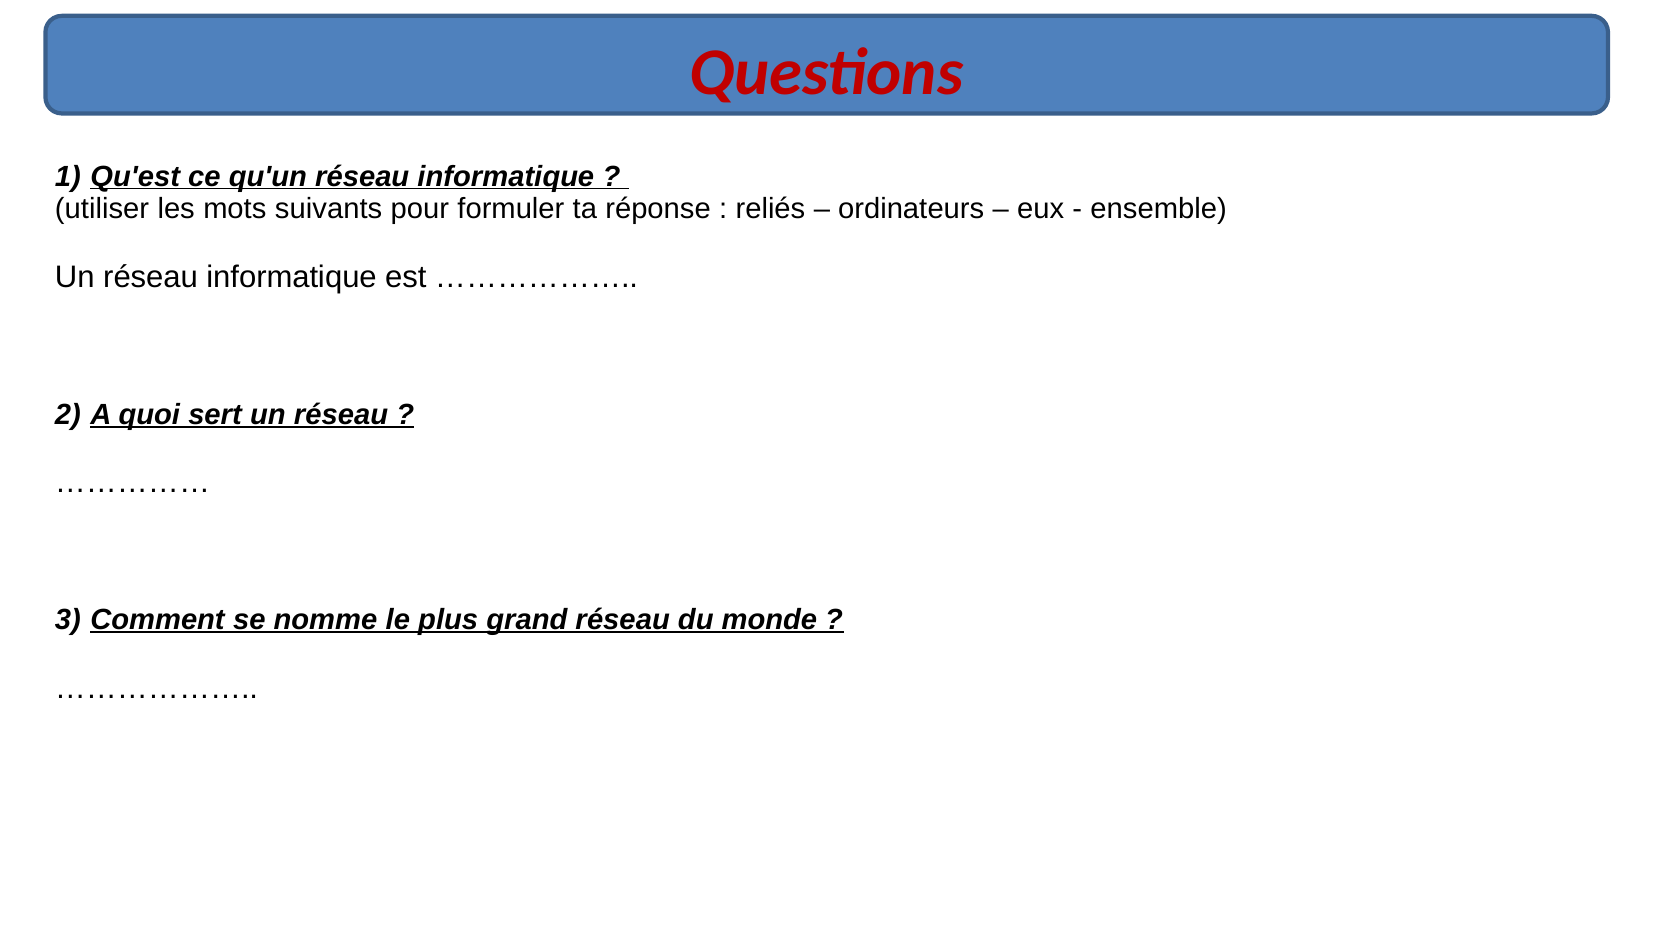

Questions
Qu'est ce qu'un réseau informatique ?
(utiliser les mots suivants pour formuler ta réponse : reliés – ordinateurs – eux - ensemble)
Un réseau informatique est ………………..
A quoi sert un réseau ?
……………
Comment se nomme le plus grand réseau du monde ?
………………..